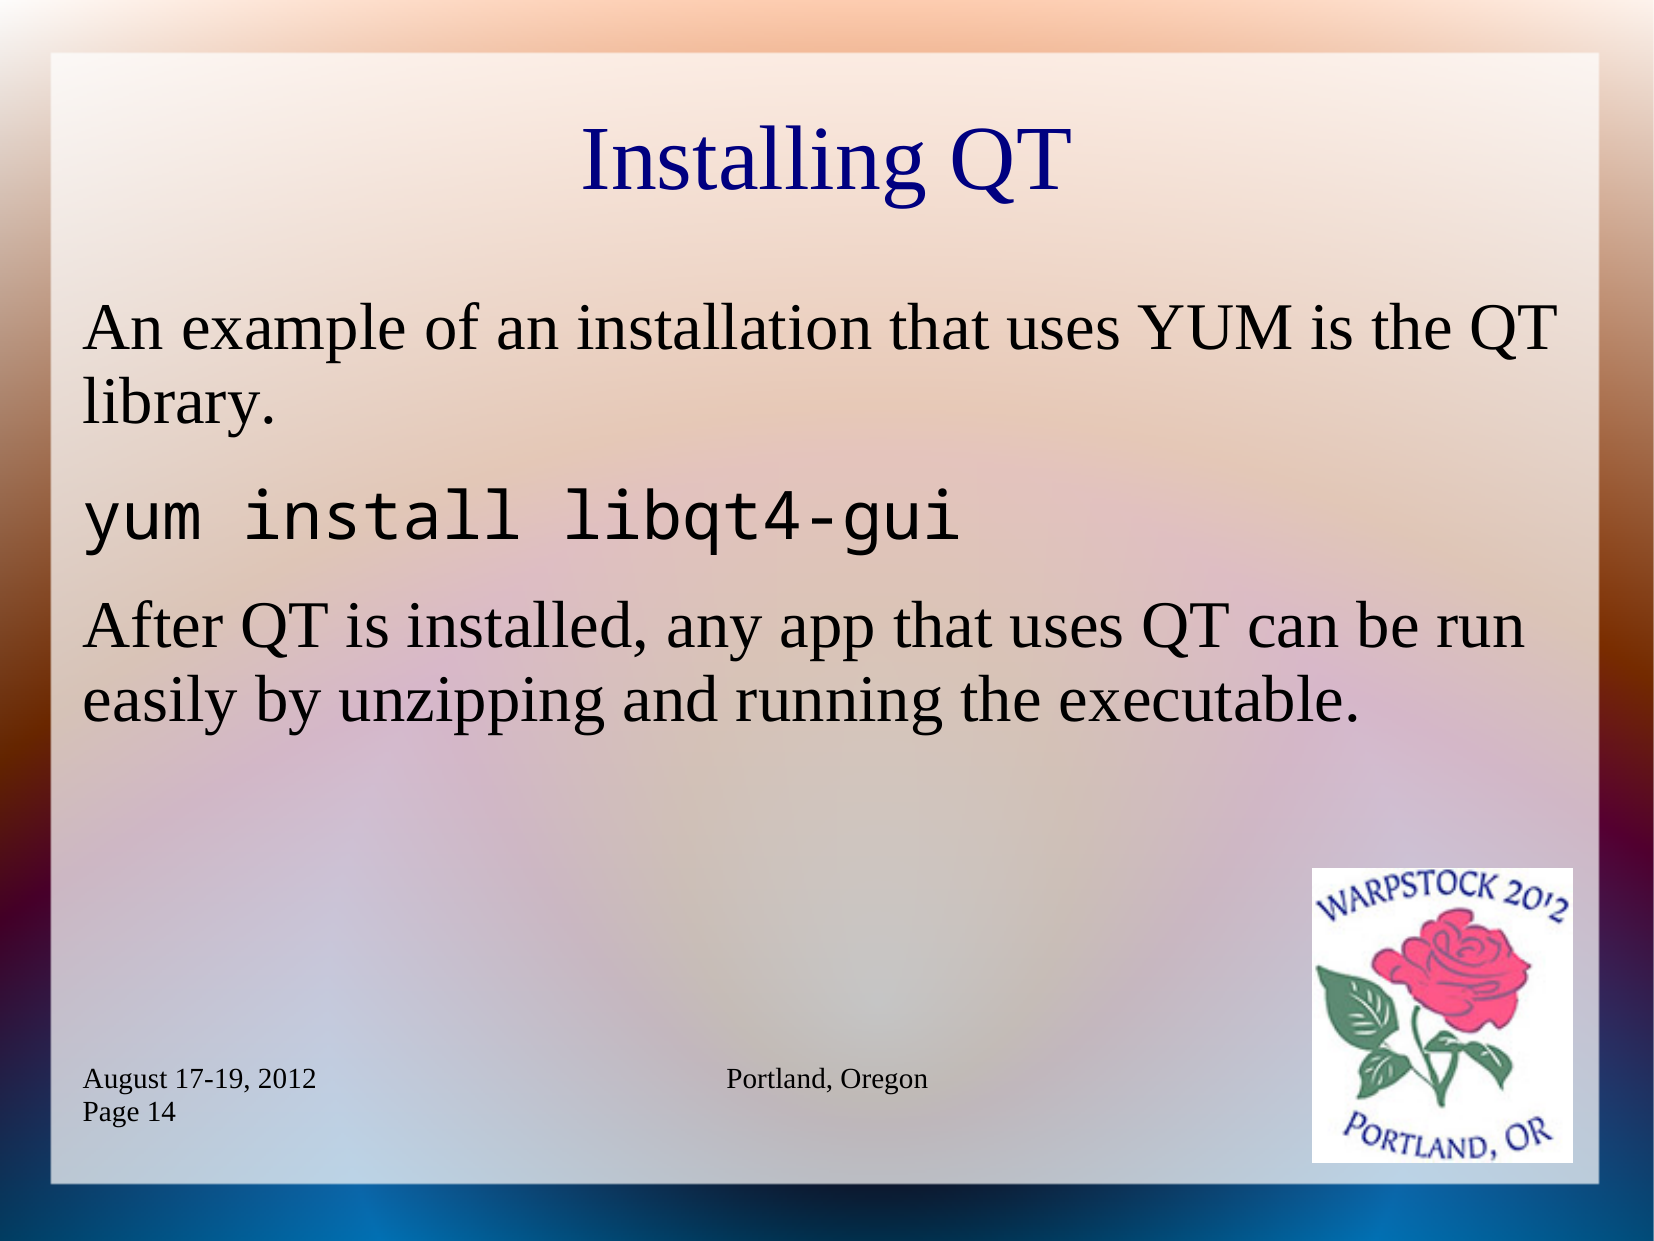

# Installing QT
An example of an installation that uses YUM is the QT library.
yum install libqt4-gui
After QT is installed, any app that uses QT can be run easily by unzipping and running the executable.
August 17-19, 2012
Portland, Oregon